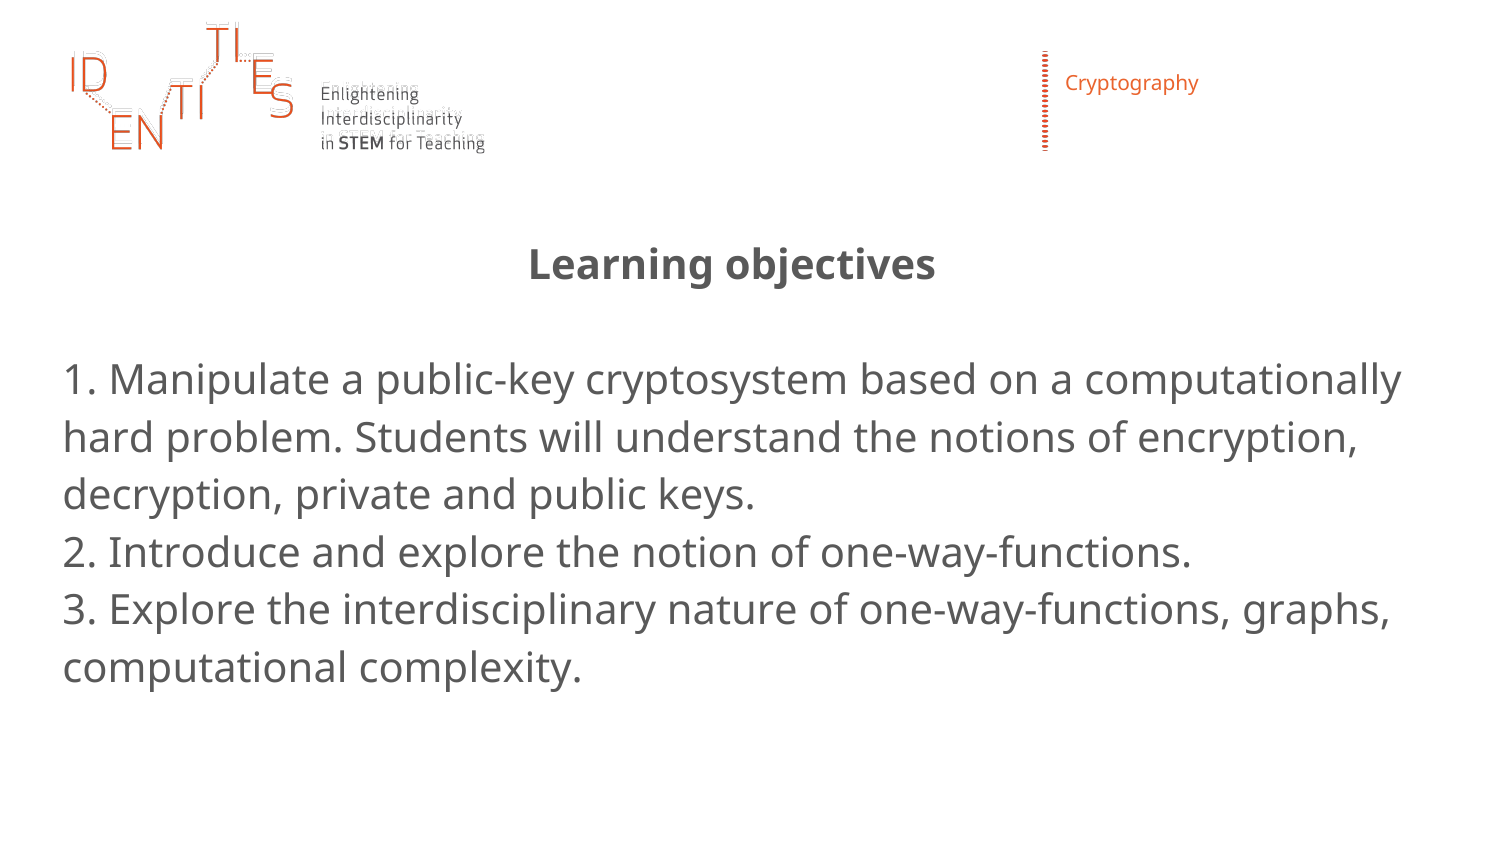

Cryptography
Learning objectives
1. Manipulate a public-key cryptosystem based on a computationally hard problem. Students will understand the notions of encryption, decryption, private and public keys.
2. Introduce and explore the notion of one-way-functions.
3. Explore the interdisciplinary nature of one-way-functions, graphs, computational complexity.